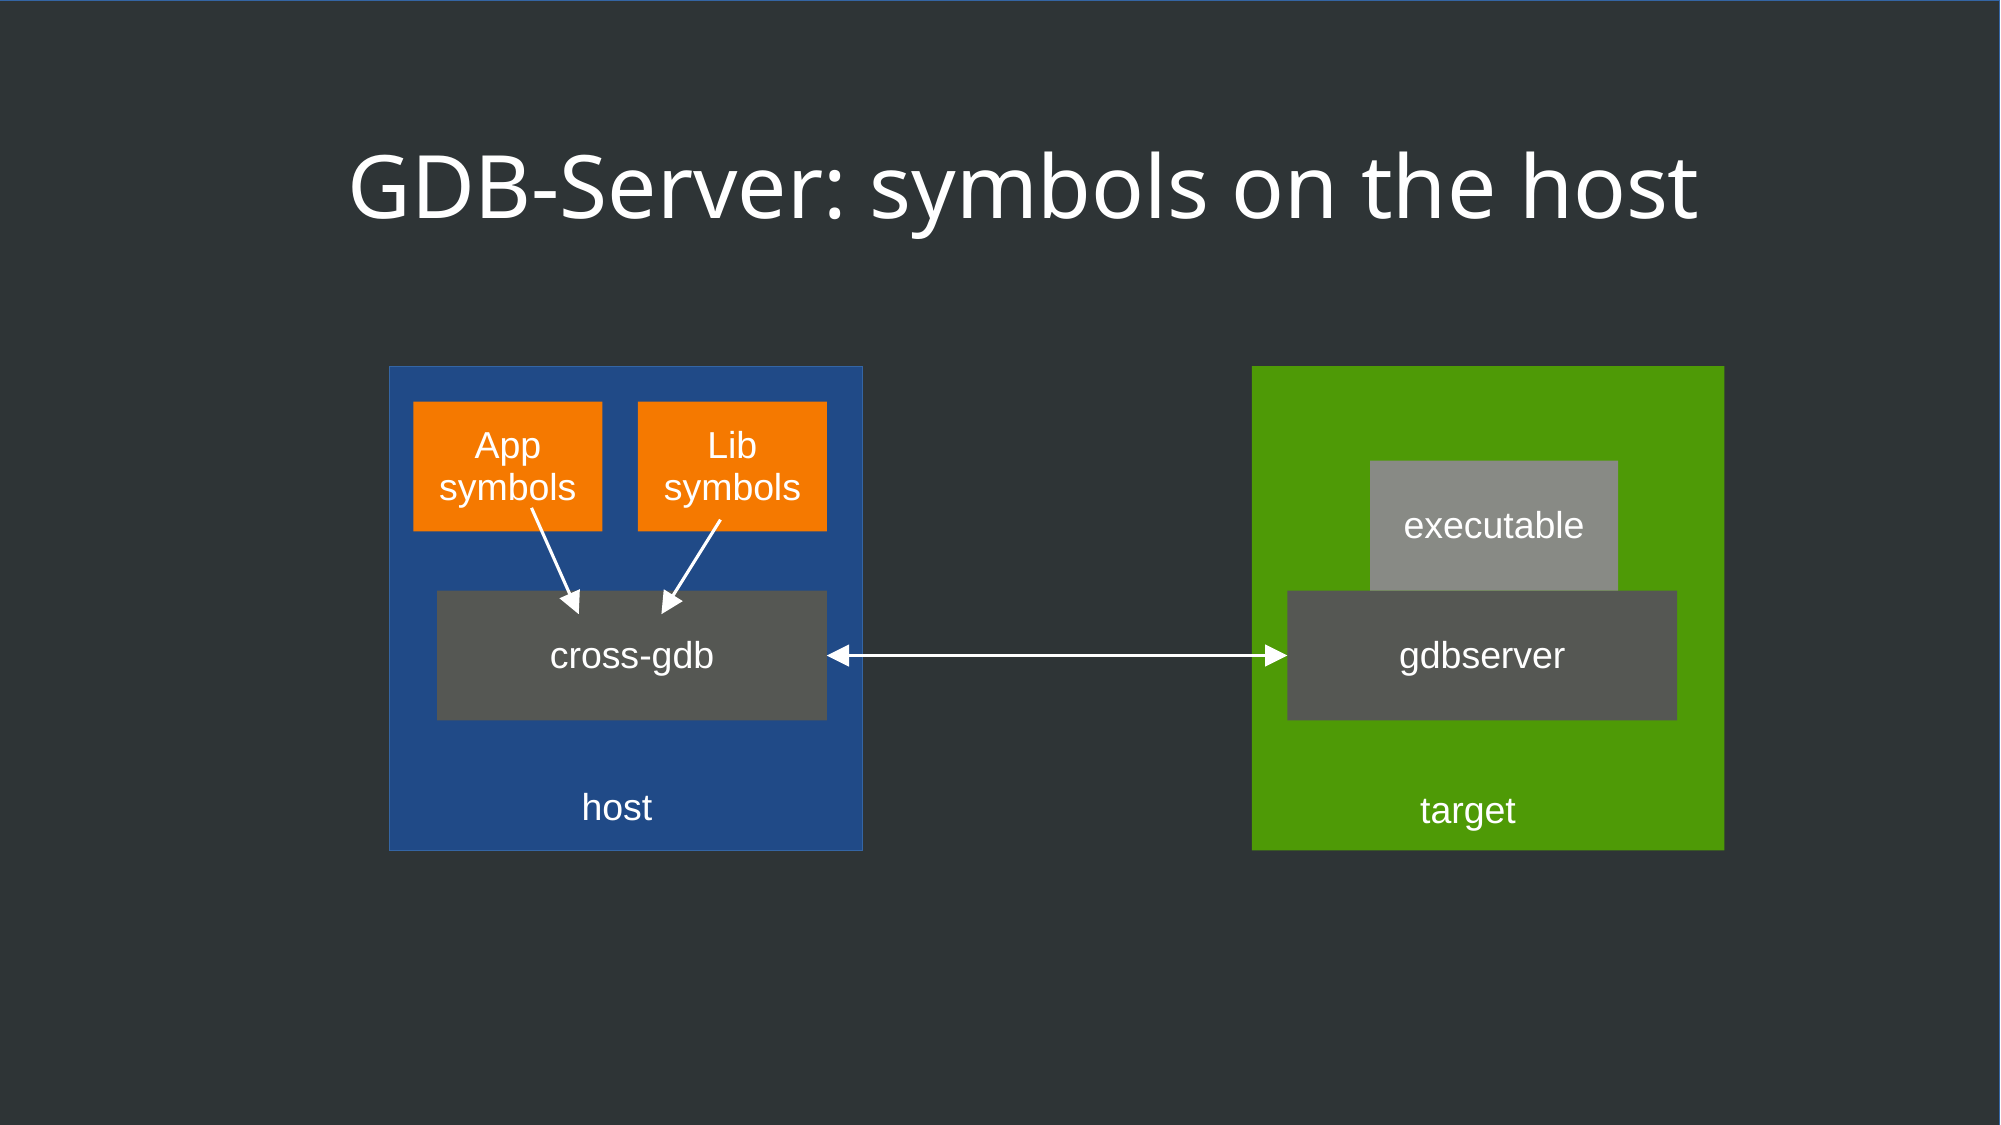

# GDB-Server: symbols on the host
App
symbols
Lib
symbols
executable
cross-gdb
gdbserver
host
target